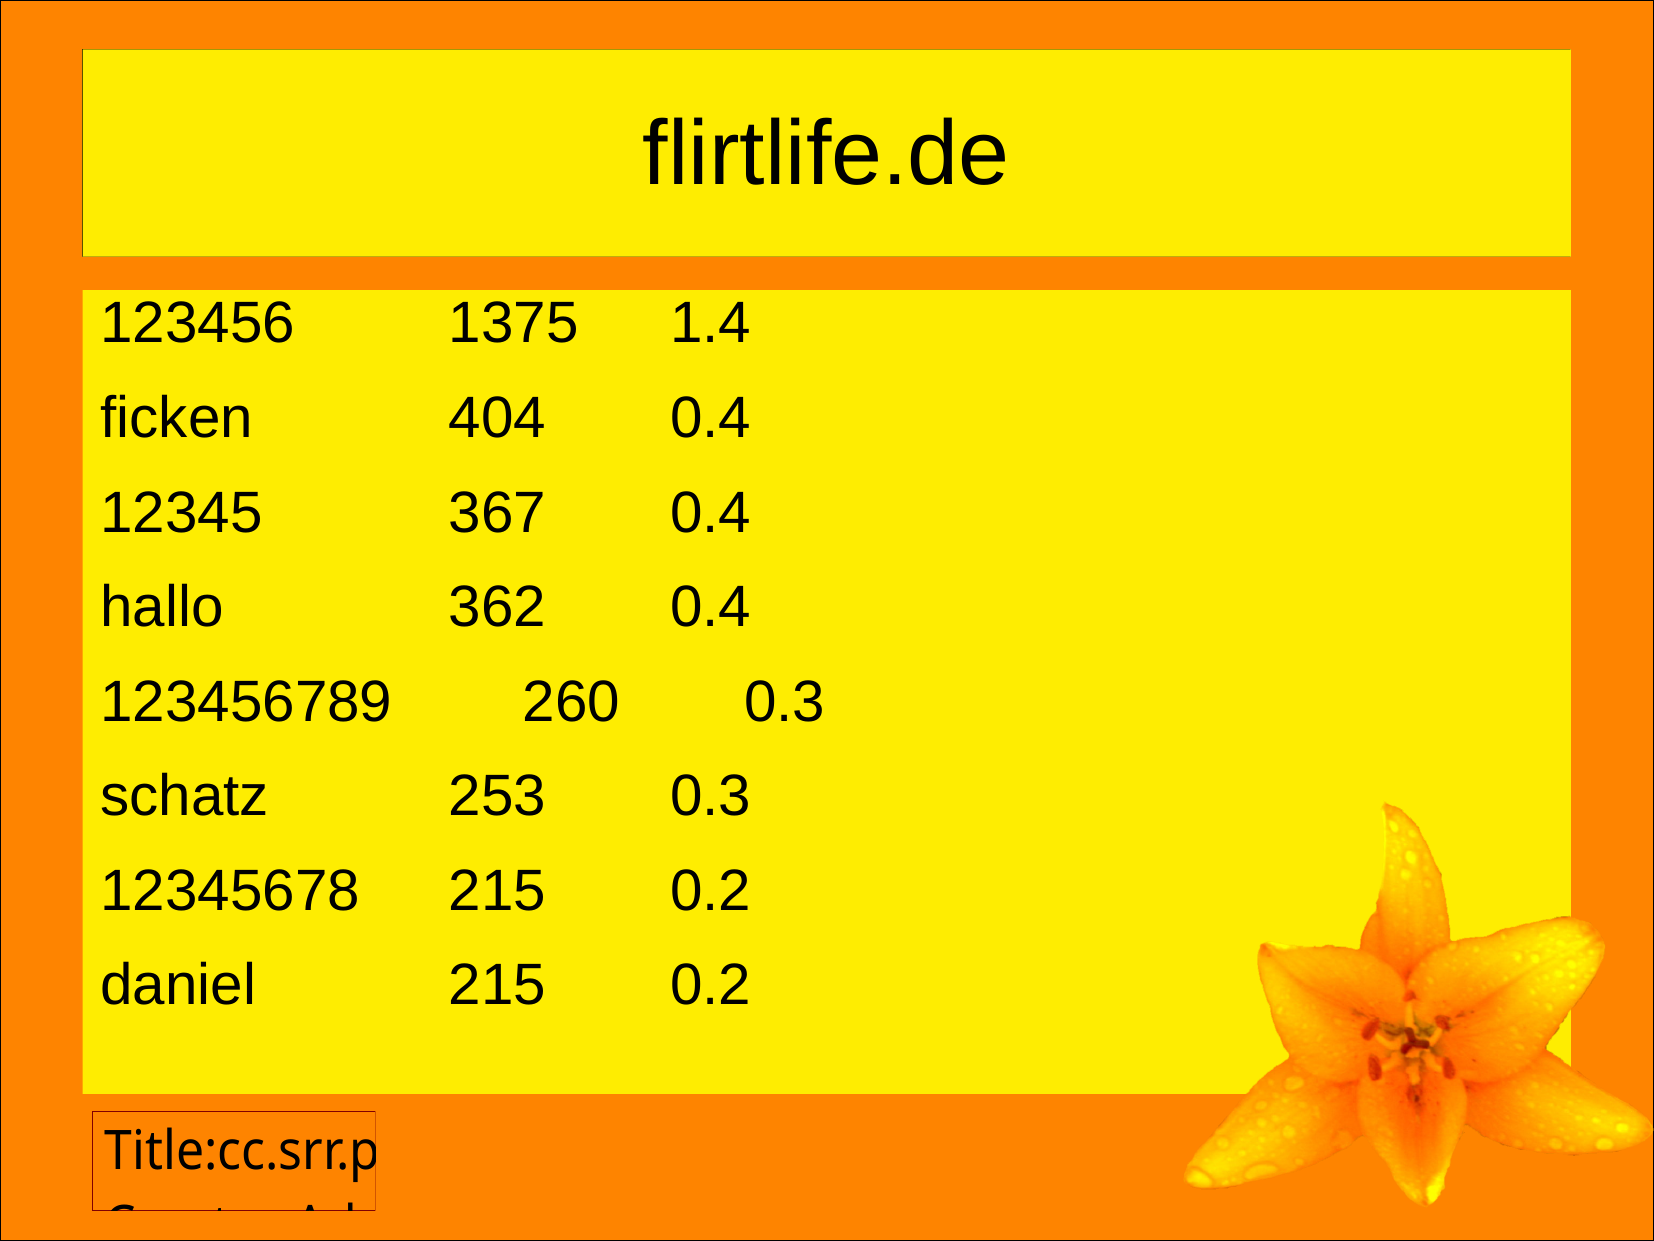

# flirtlife.de
123456			1375		1.4
ficken			404		0.4
12345			367		0.4
hallo				362		0.4
123456789		260		0.3
schatz			253		0.3
12345678		215		0.2
daniel			215		0.2